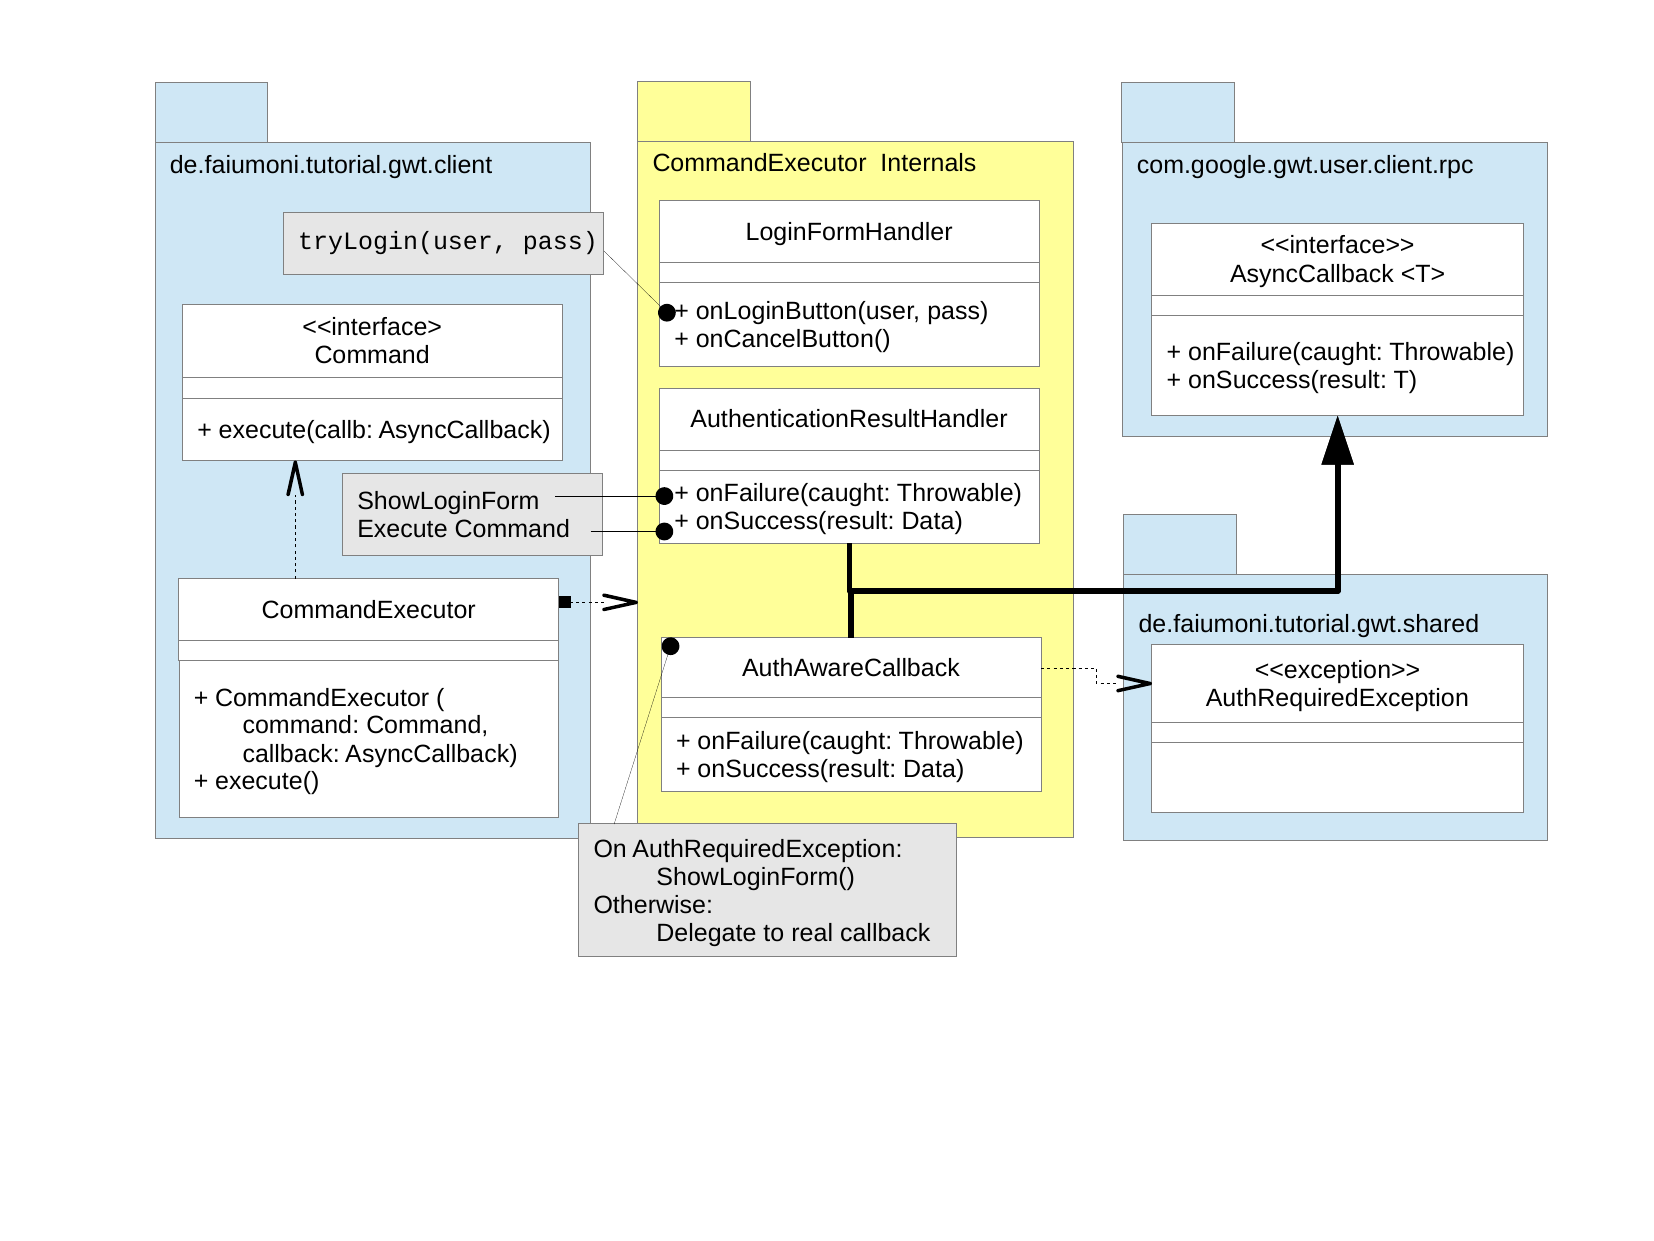

CommandExecutor Internals
de.faiumoni.tutorial.gwt.client
com.google.gwt.user.client.rpc
LoginFormHandler
SaveButtonHandler
tryLogin(user, pass)
<<interface>>
AsyncCallback <T>
+ onLoginButton(user, pass)
+ onCancelButton()
+ save()
<<interface>
Command
+ onFailure(caught: Throwable)
+ onSuccess(result: T)
AuthenticationResultHandler
+ execute(callb: AsyncCallback)
+ onFailure(caught: Throwable)
+ onSuccess(result: Data)
ShowLoginForm
Execute Command
de.faiumoni.tutorial.gwt.shared
CommandExecutor
AuthAwareCallback
<<exception>>
AuthRequiredException
+ CommandExecutor (
 command: Command,
 callback: AsyncCallback)
+ execute()
+ onFailure(caught: Throwable)
+ onSuccess(result: Data)
On AuthRequiredException:
 ShowLoginForm()
Otherwise:
 Delegate to real callback